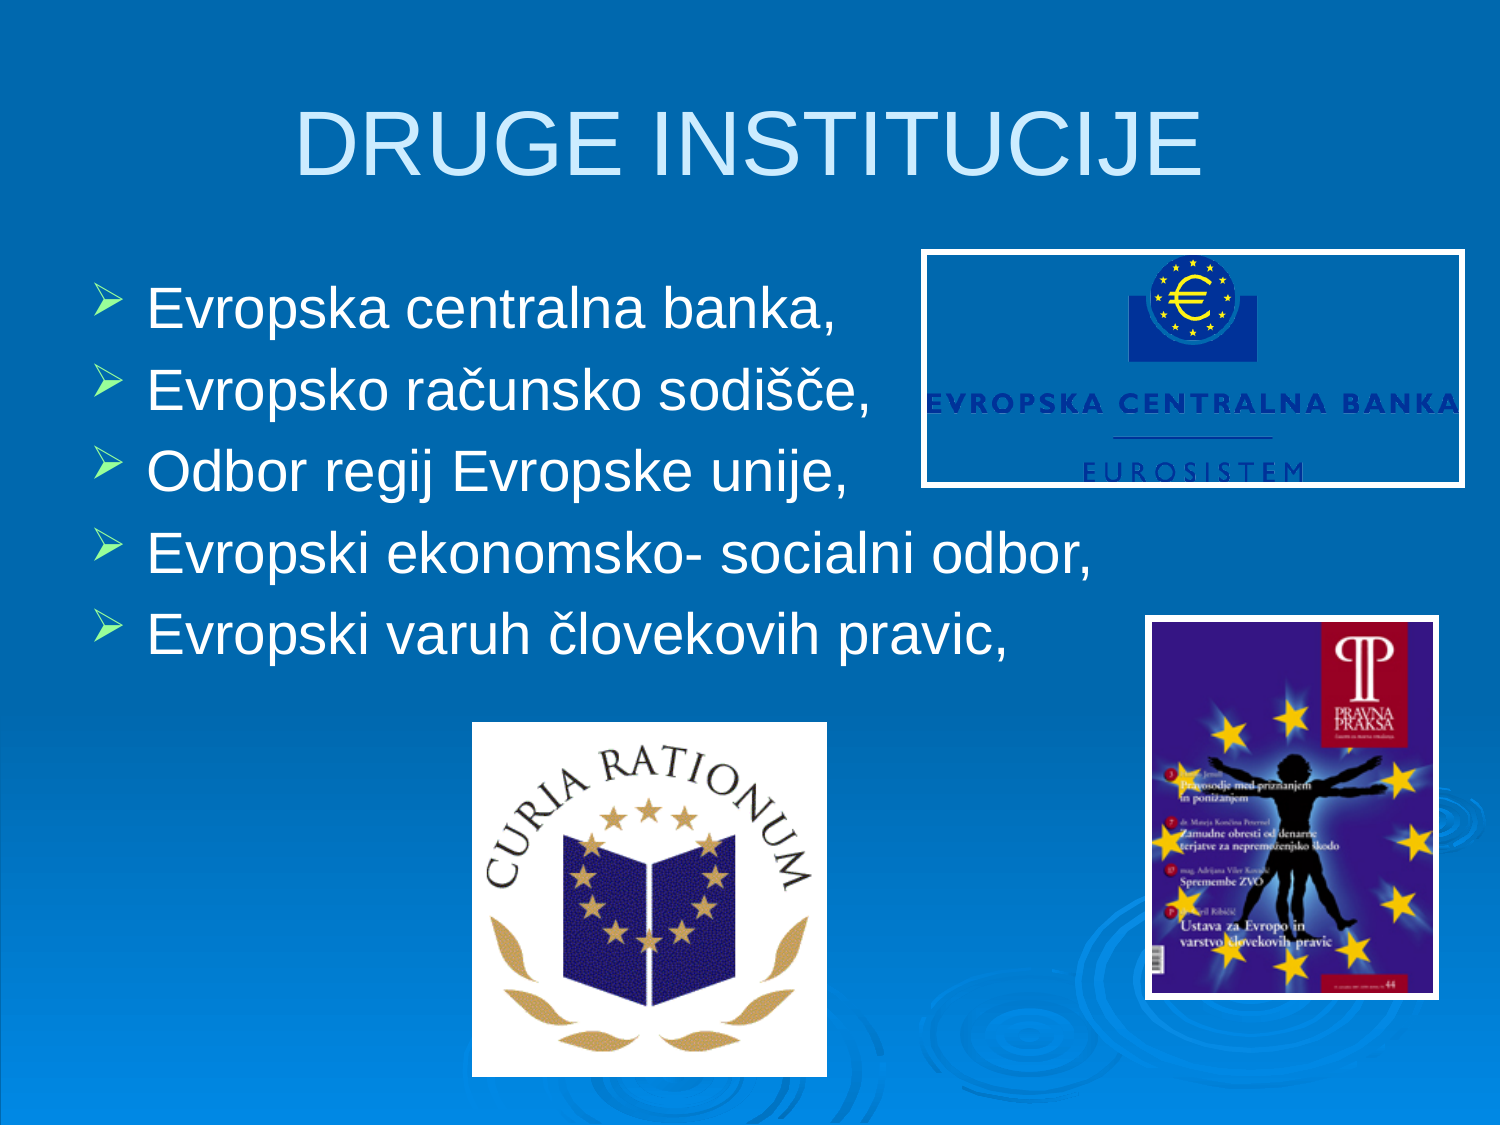

# DRUGE INSTITUCIJE
Evropska centralna banka,
Evropsko računsko sodišče,
Odbor regij Evropske unije,
Evropski ekonomsko- socialni odbor,
Evropski varuh človekovih pravic,